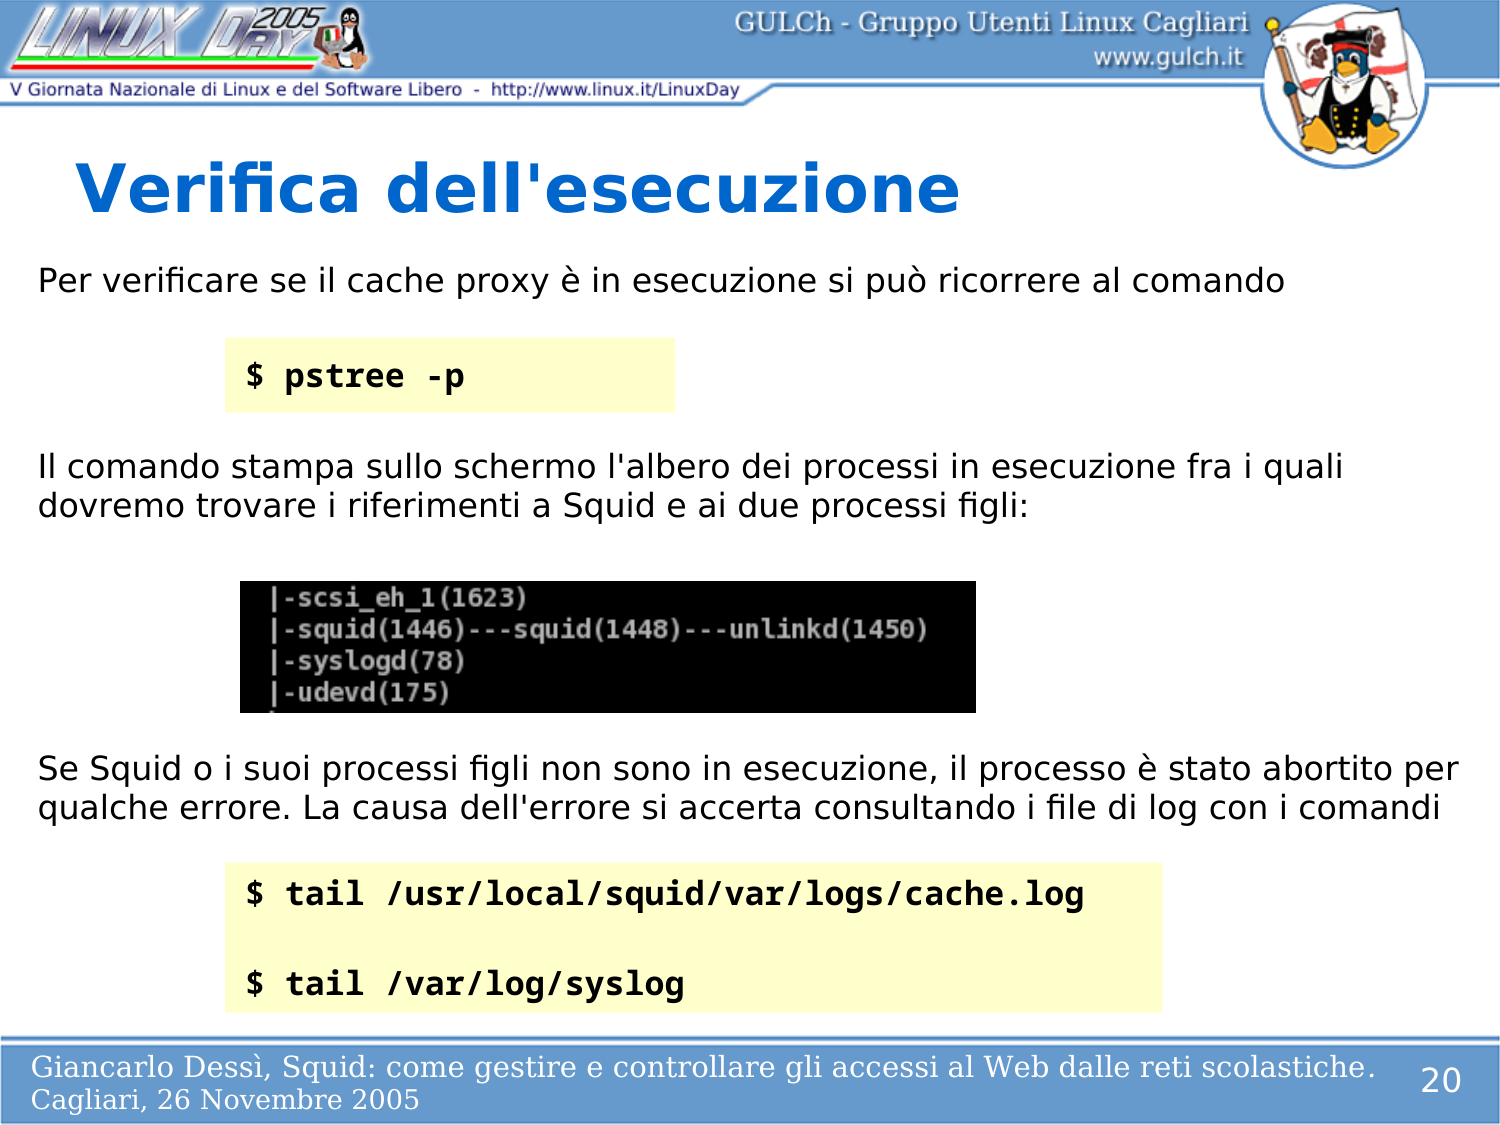

Verifica dell'esecuzione
Per verificare se il cache proxy è in esecuzione si può ricorrere al comando
 $ pstree -p
Il comando stampa sullo schermo l'albero dei processi in esecuzione fra i quali dovremo trovare i riferimenti a Squid e ai due processi figli:
Se Squid o i suoi processi figli non sono in esecuzione, il processo è stato abortito per qualche errore. La causa dell'errore si accerta consultando i file di log con i comandi
 $ tail /usr/local/squid/var/logs/cache.log
 $ tail /var/log/syslog